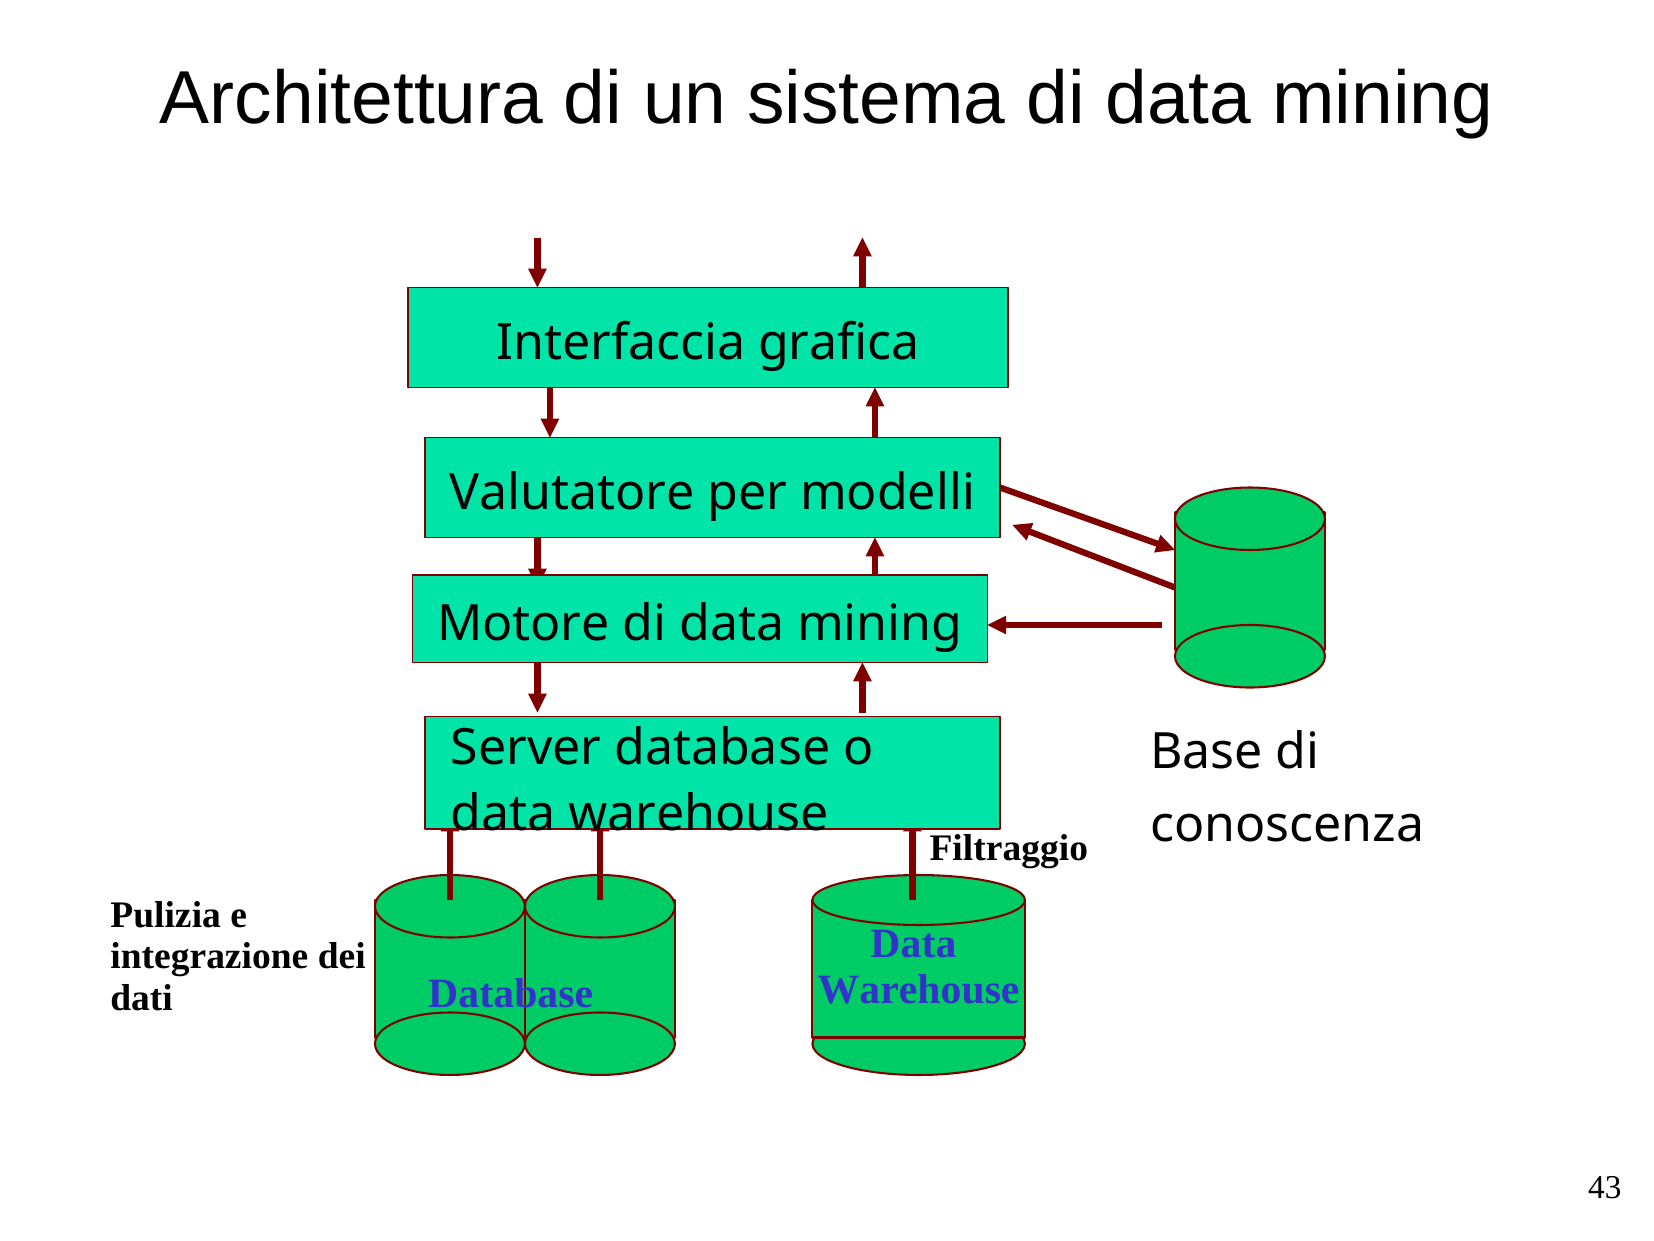

# Architettura di un sistema di data mining
Interfaccia grafica
Valutatore per modelli
Motore di data mining
Base di conoscenza
Server database o data warehouse
Filtraggio
Pulizia e integrazione dei dati
Data
Warehouse
Database